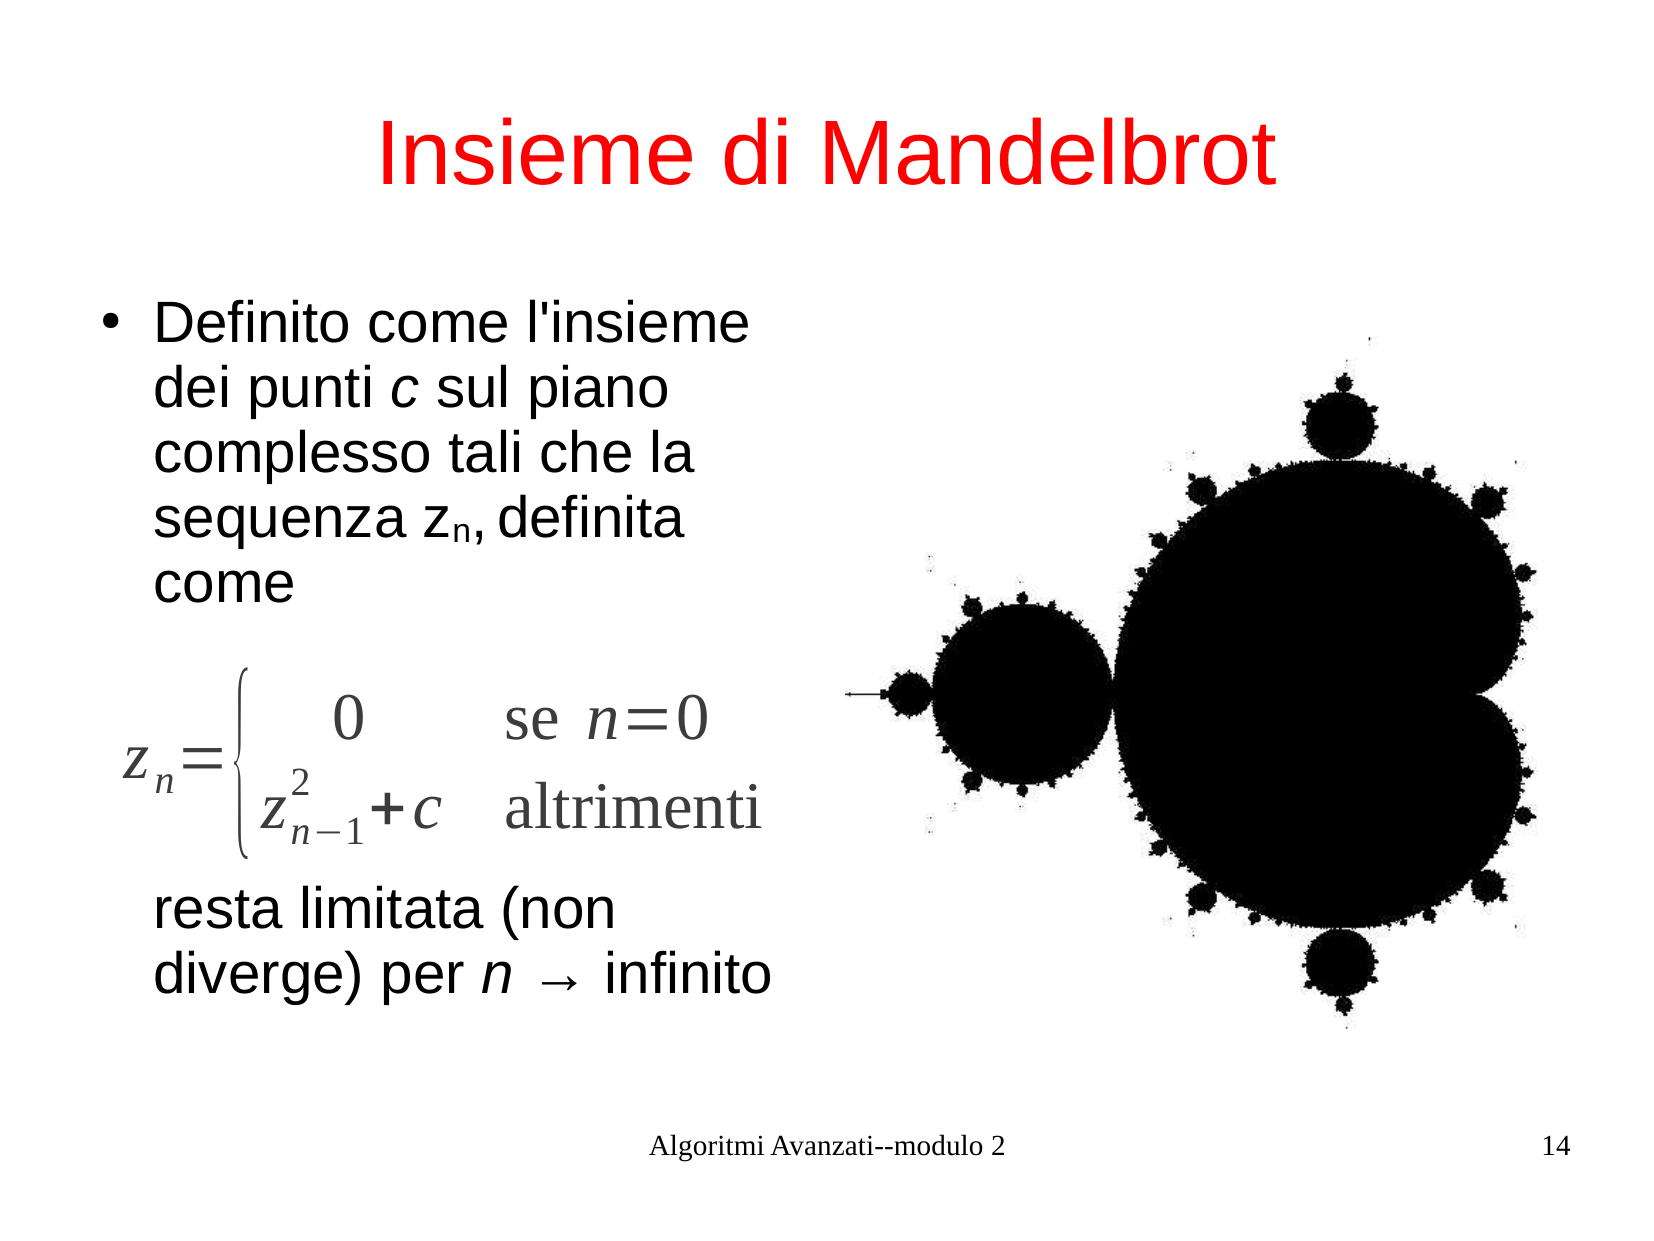

# Insieme di Mandelbrot
Definito come l'insieme dei punti c sul piano complesso tali che la sequenza zn, definita come
resta limitata (non diverge) per n → infinito
Algoritmi Avanzati--modulo 2
14